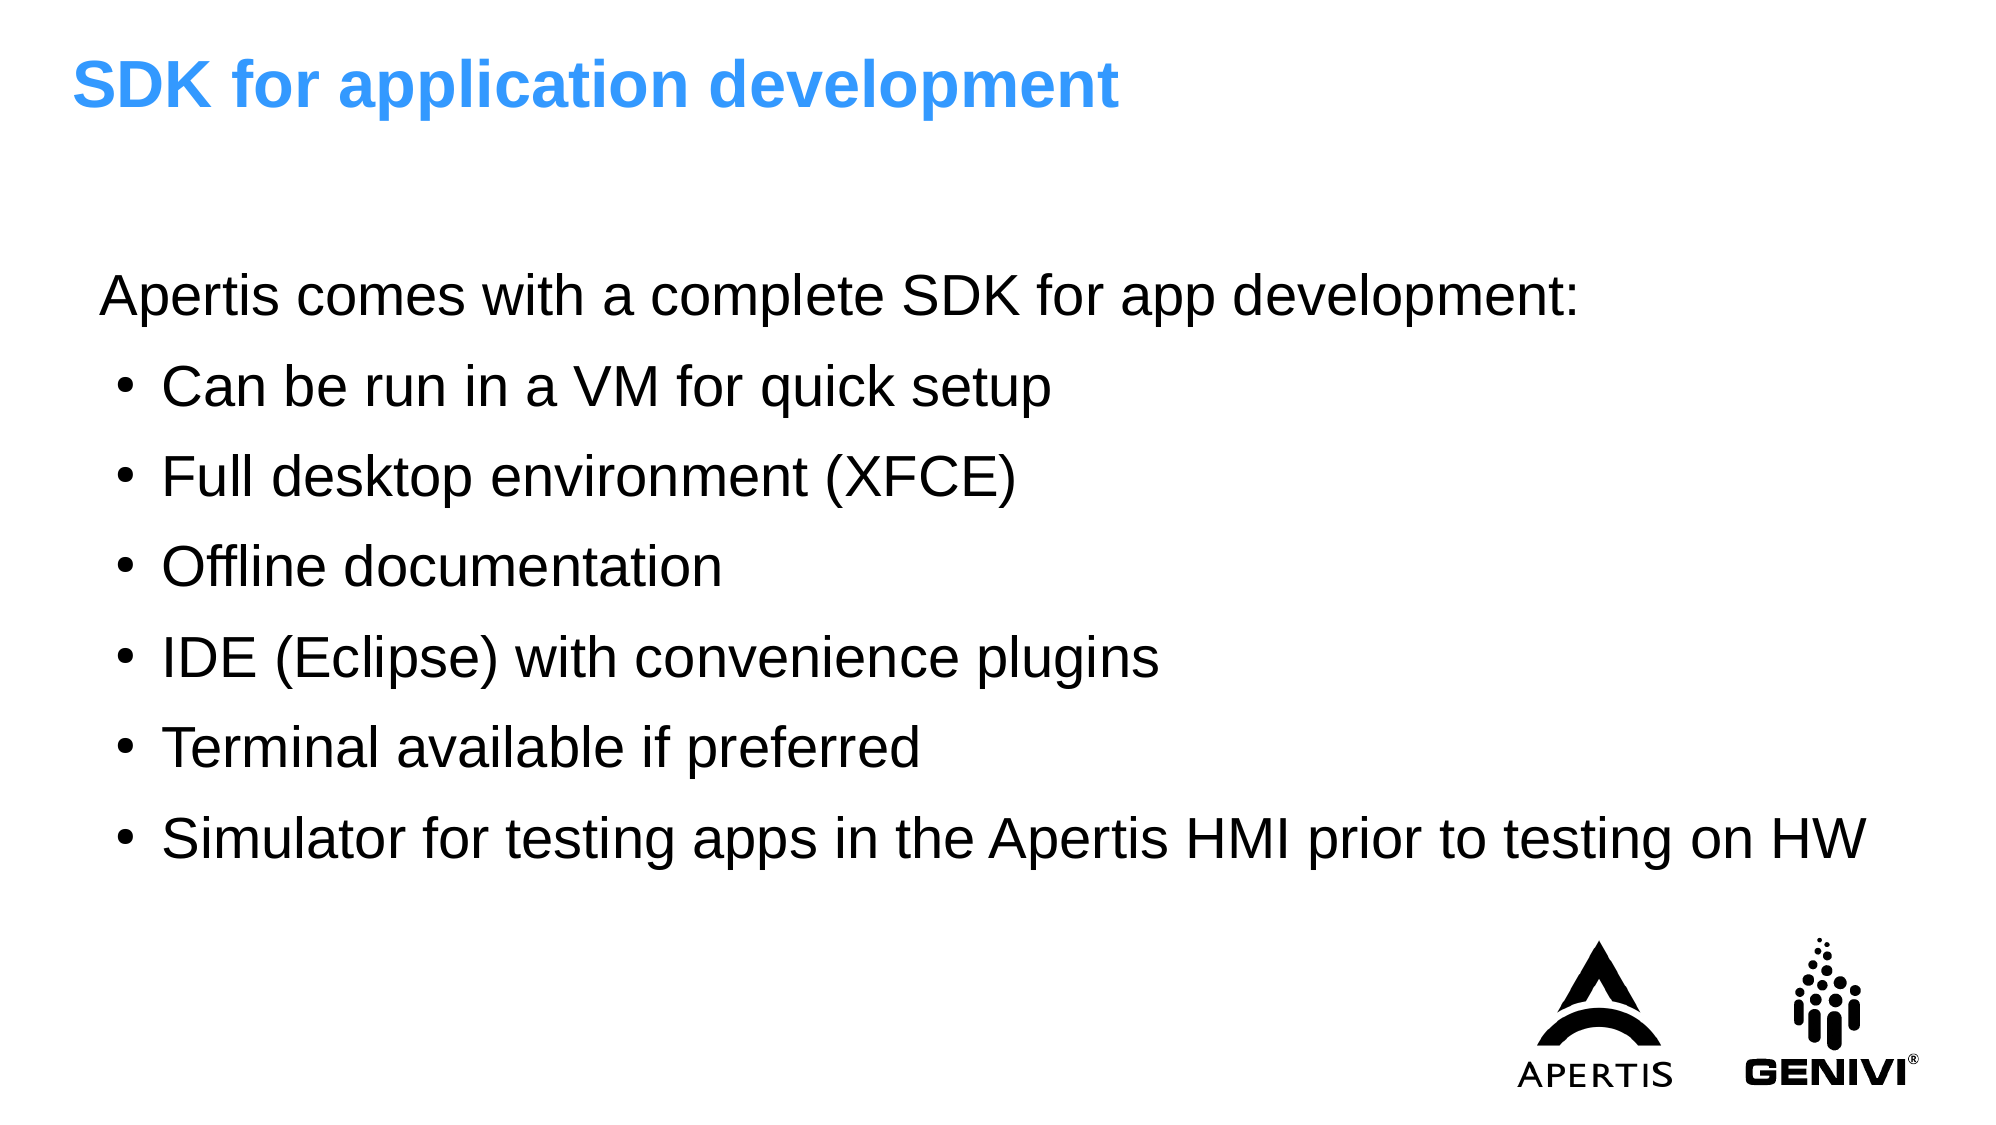

# SDK for application development
Apertis comes with a complete SDK for app development:
Can be run in a VM for quick setup
Full desktop environment (XFCE)
Offline documentation
IDE (Eclipse) with convenience plugins
Terminal available if preferred
Simulator for testing apps in the Apertis HMI prior to testing on HW